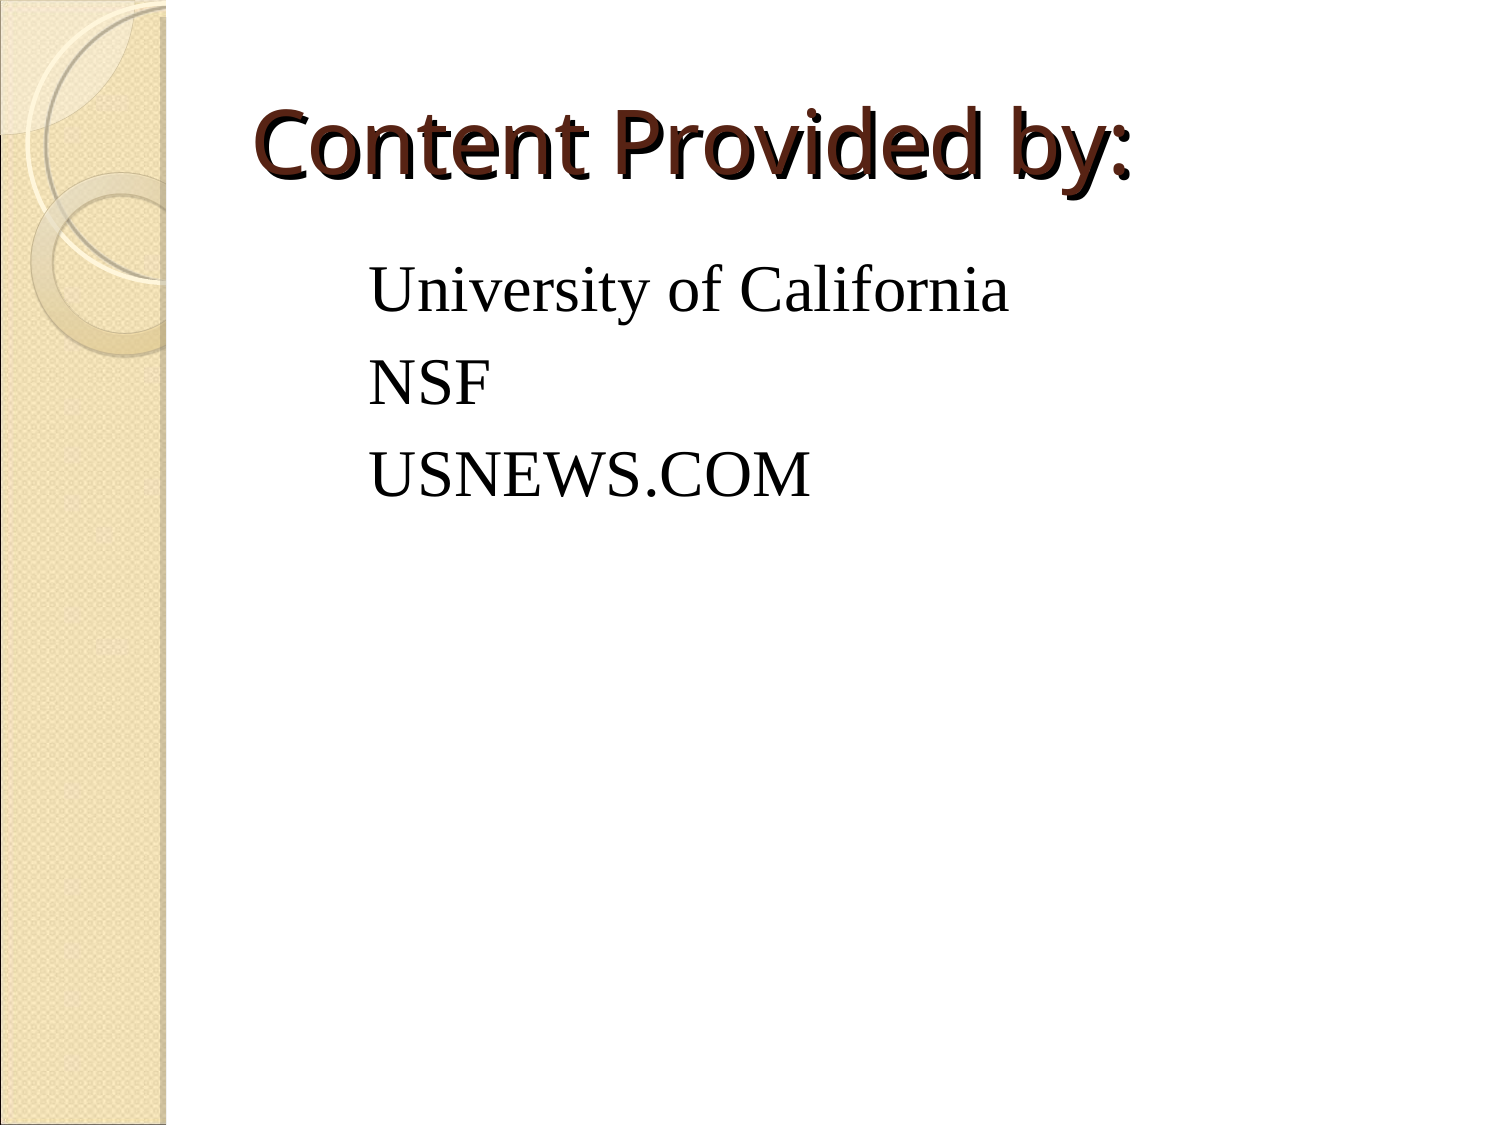

Content Provided by:
	University of California
	NSF
	USNEWS.COM